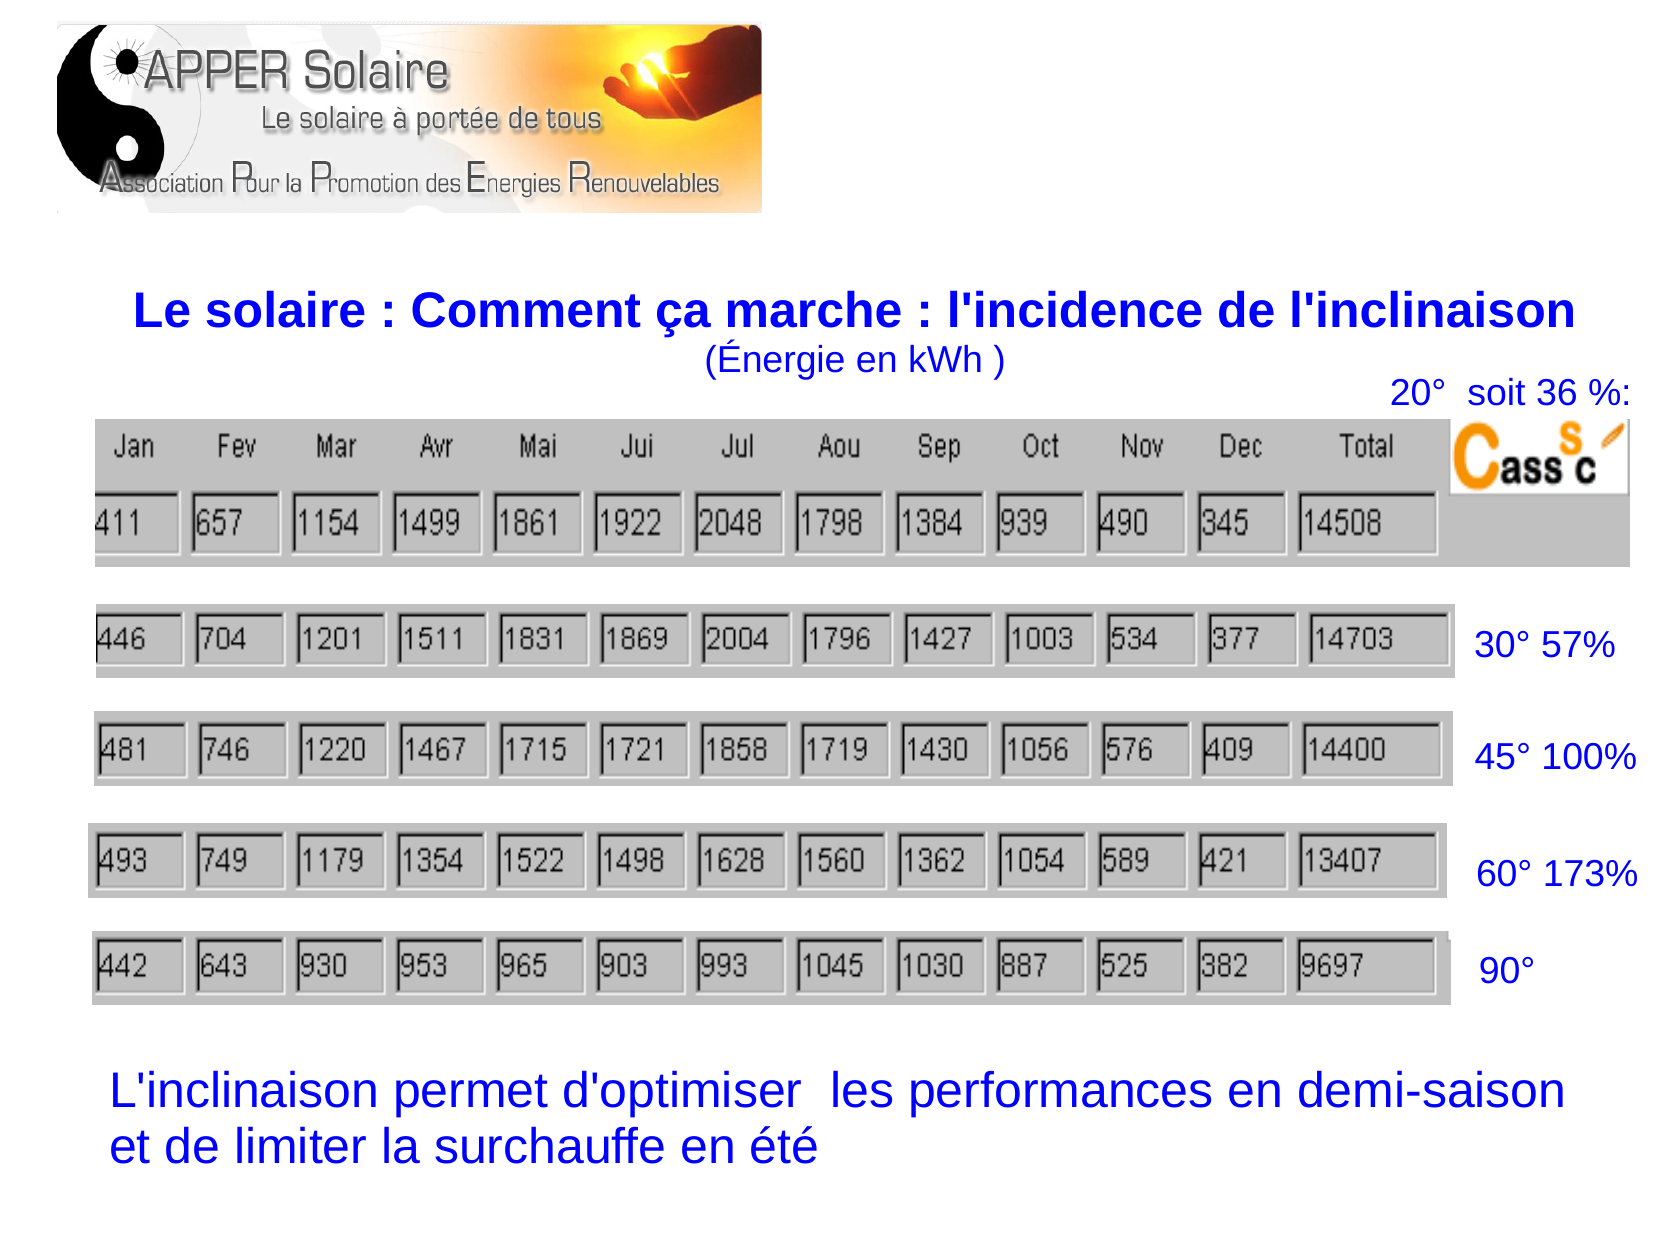

#
Le solaire : Comment ça marche : l'incidence de l'inclinaison
(Énergie en kWh )
 20° soit 36 %:
30° 57%
45° 100%
60° 173%
90°
L'inclinaison permet d'optimiser les performances en demi-saison
et de limiter la surchauffe en été